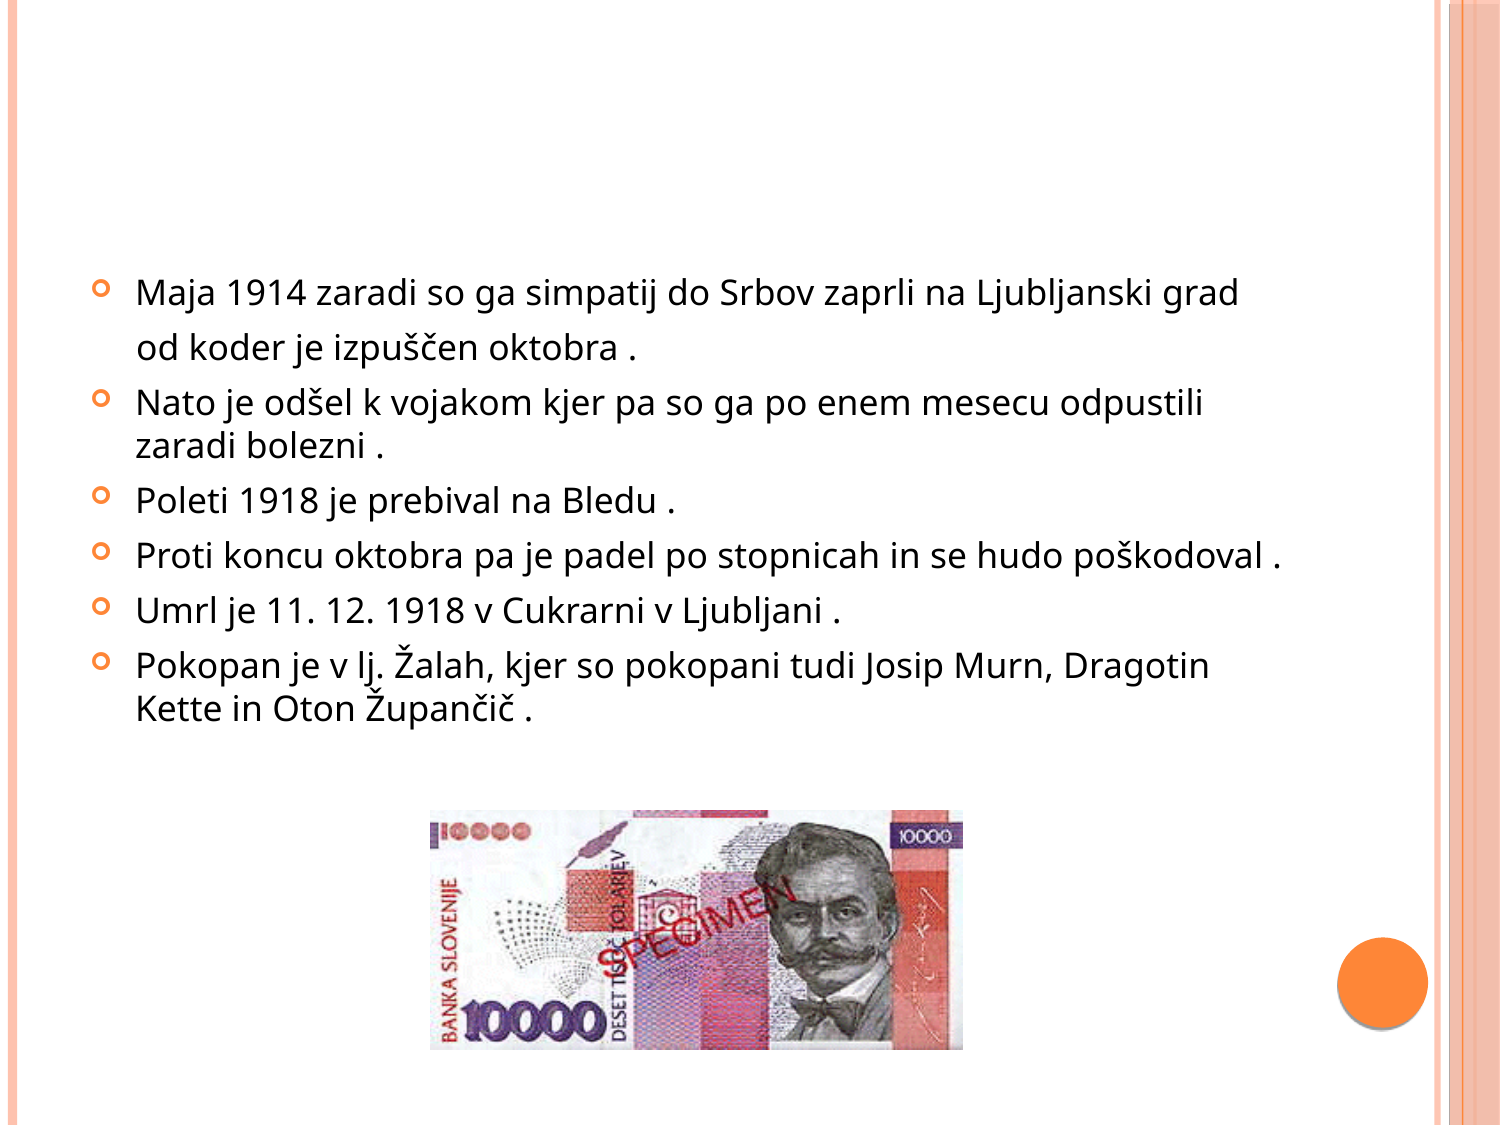

#
Maja 1914 zaradi so ga simpatij do Srbov zaprli na Ljubljanski grad
 od koder je izpuščen oktobra .
Nato je odšel k vojakom kjer pa so ga po enem mesecu odpustili zaradi bolezni .
Poleti 1918 je prebival na Bledu .
Proti koncu oktobra pa je padel po stopnicah in se hudo poškodoval .
Umrl je 11. 12. 1918 v Cukrarni v Ljubljani .
Pokopan je v lj. Žalah, kjer so pokopani tudi Josip Murn, Dragotin Kette in Oton Župančič .